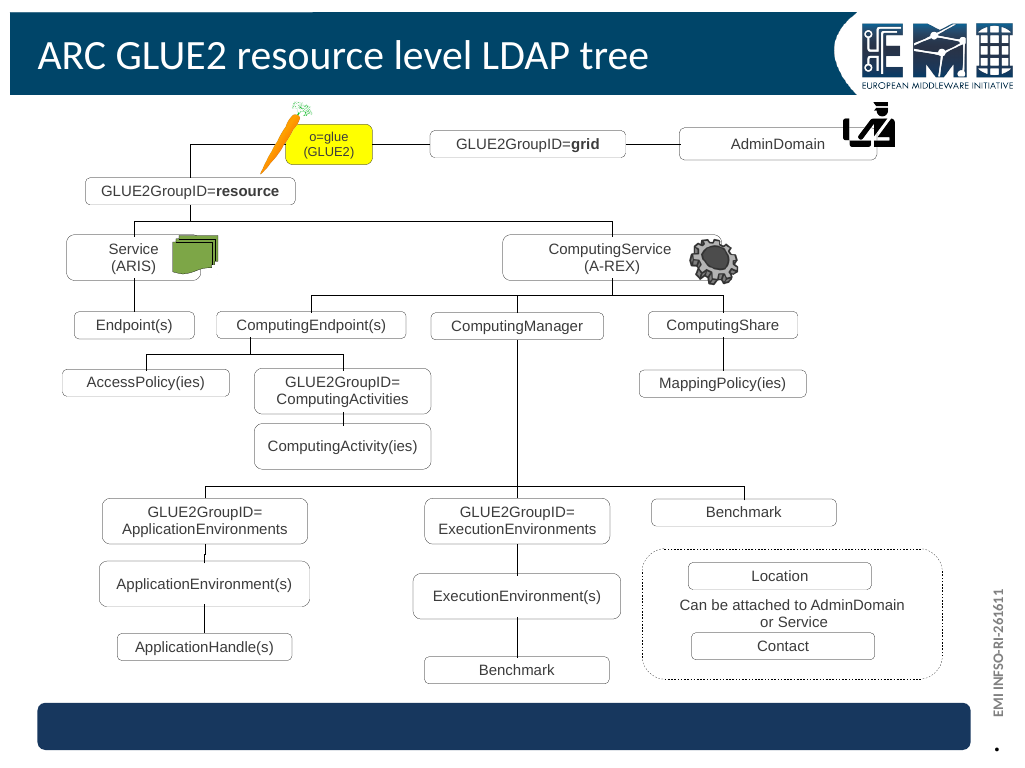

# ARC GLUE2 resource level LDAP tree